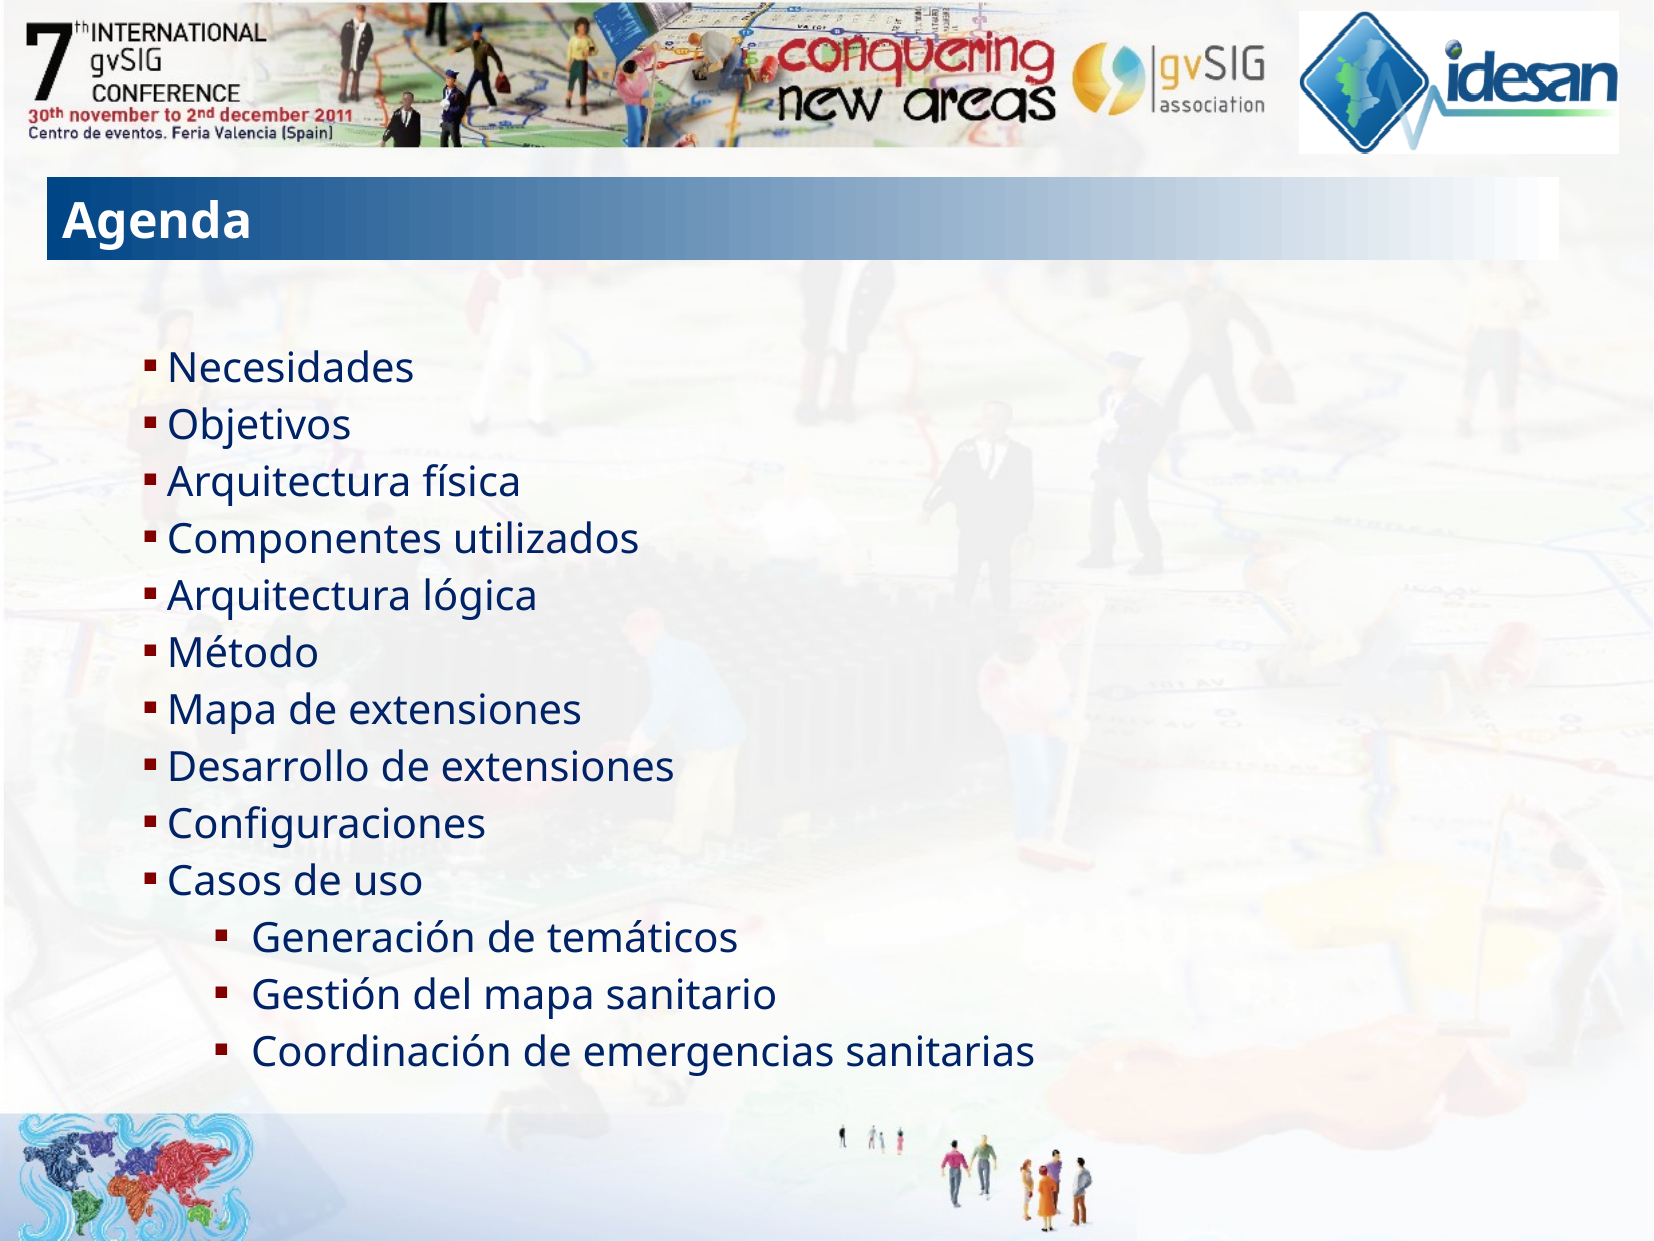

Agenda
 Necesidades
 Objetivos
 Arquitectura física
 Componentes utilizados
 Arquitectura lógica
 Método
 Mapa de extensiones
 Desarrollo de extensiones
 Configuraciones
 Casos de uso
Generación de temáticos
Gestión del mapa sanitario
Coordinación de emergencias sanitarias